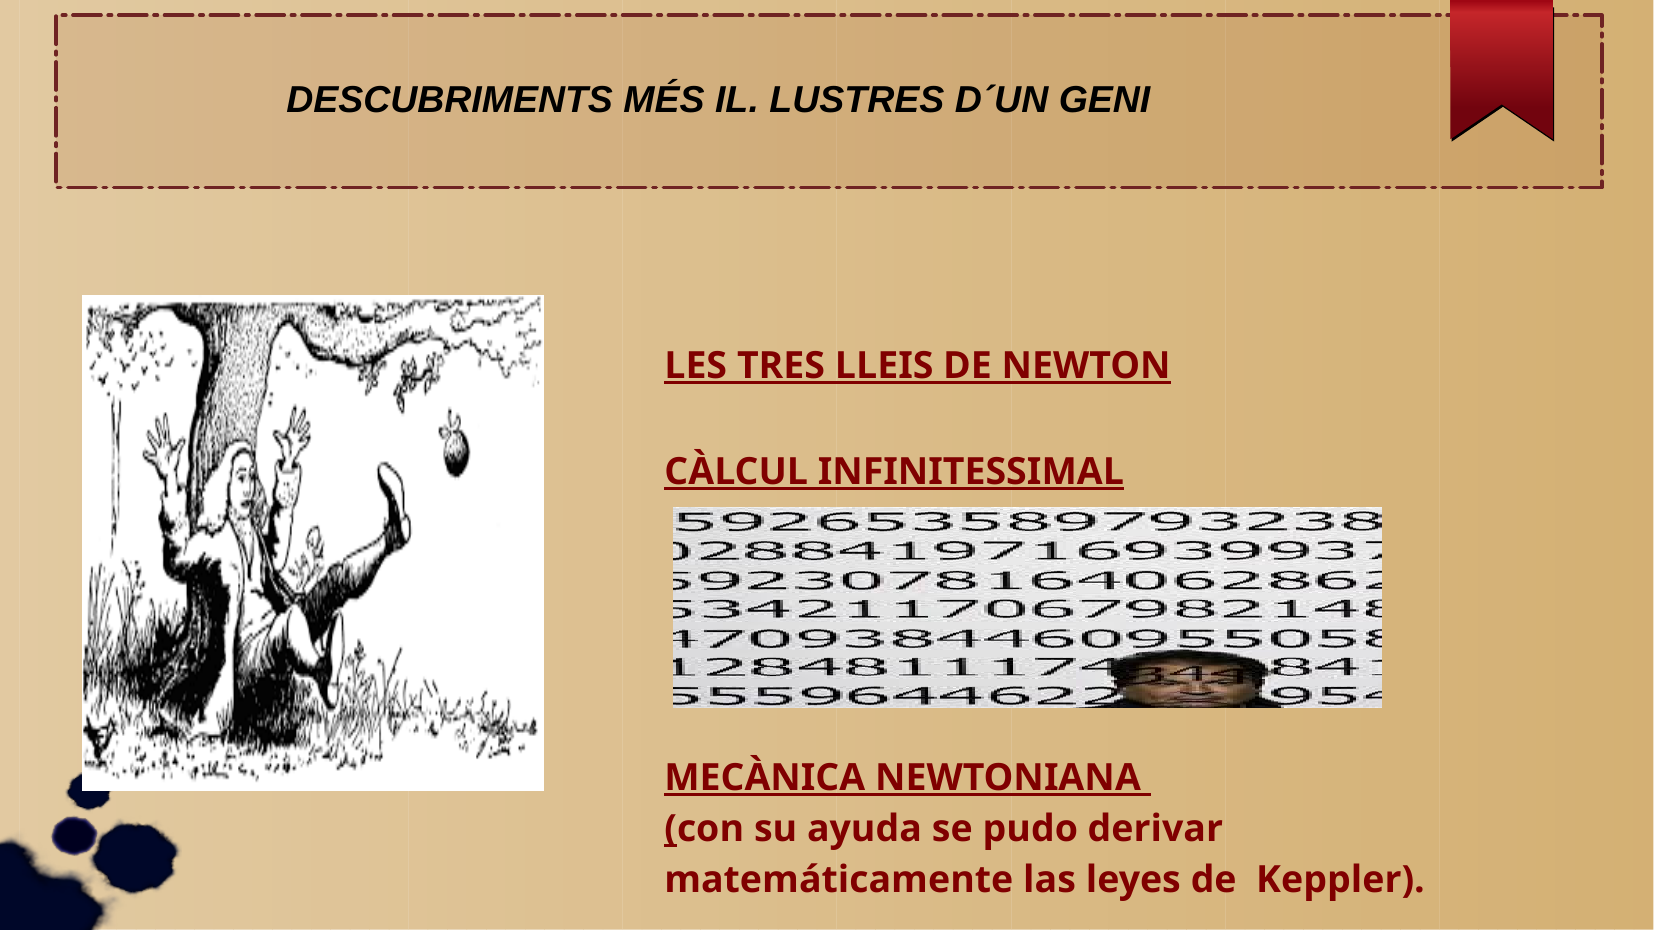

DESCUBRIMENTS MÉS IL. LUSTRES D´UN GENI
LES TRES LLEIS DE NEWTON
CÀLCUL INFINITESSIMAL
MECÀNICA NEWTONIANA
(con su ayuda se pudo derivar
matemáticamente las leyes de Keppler).